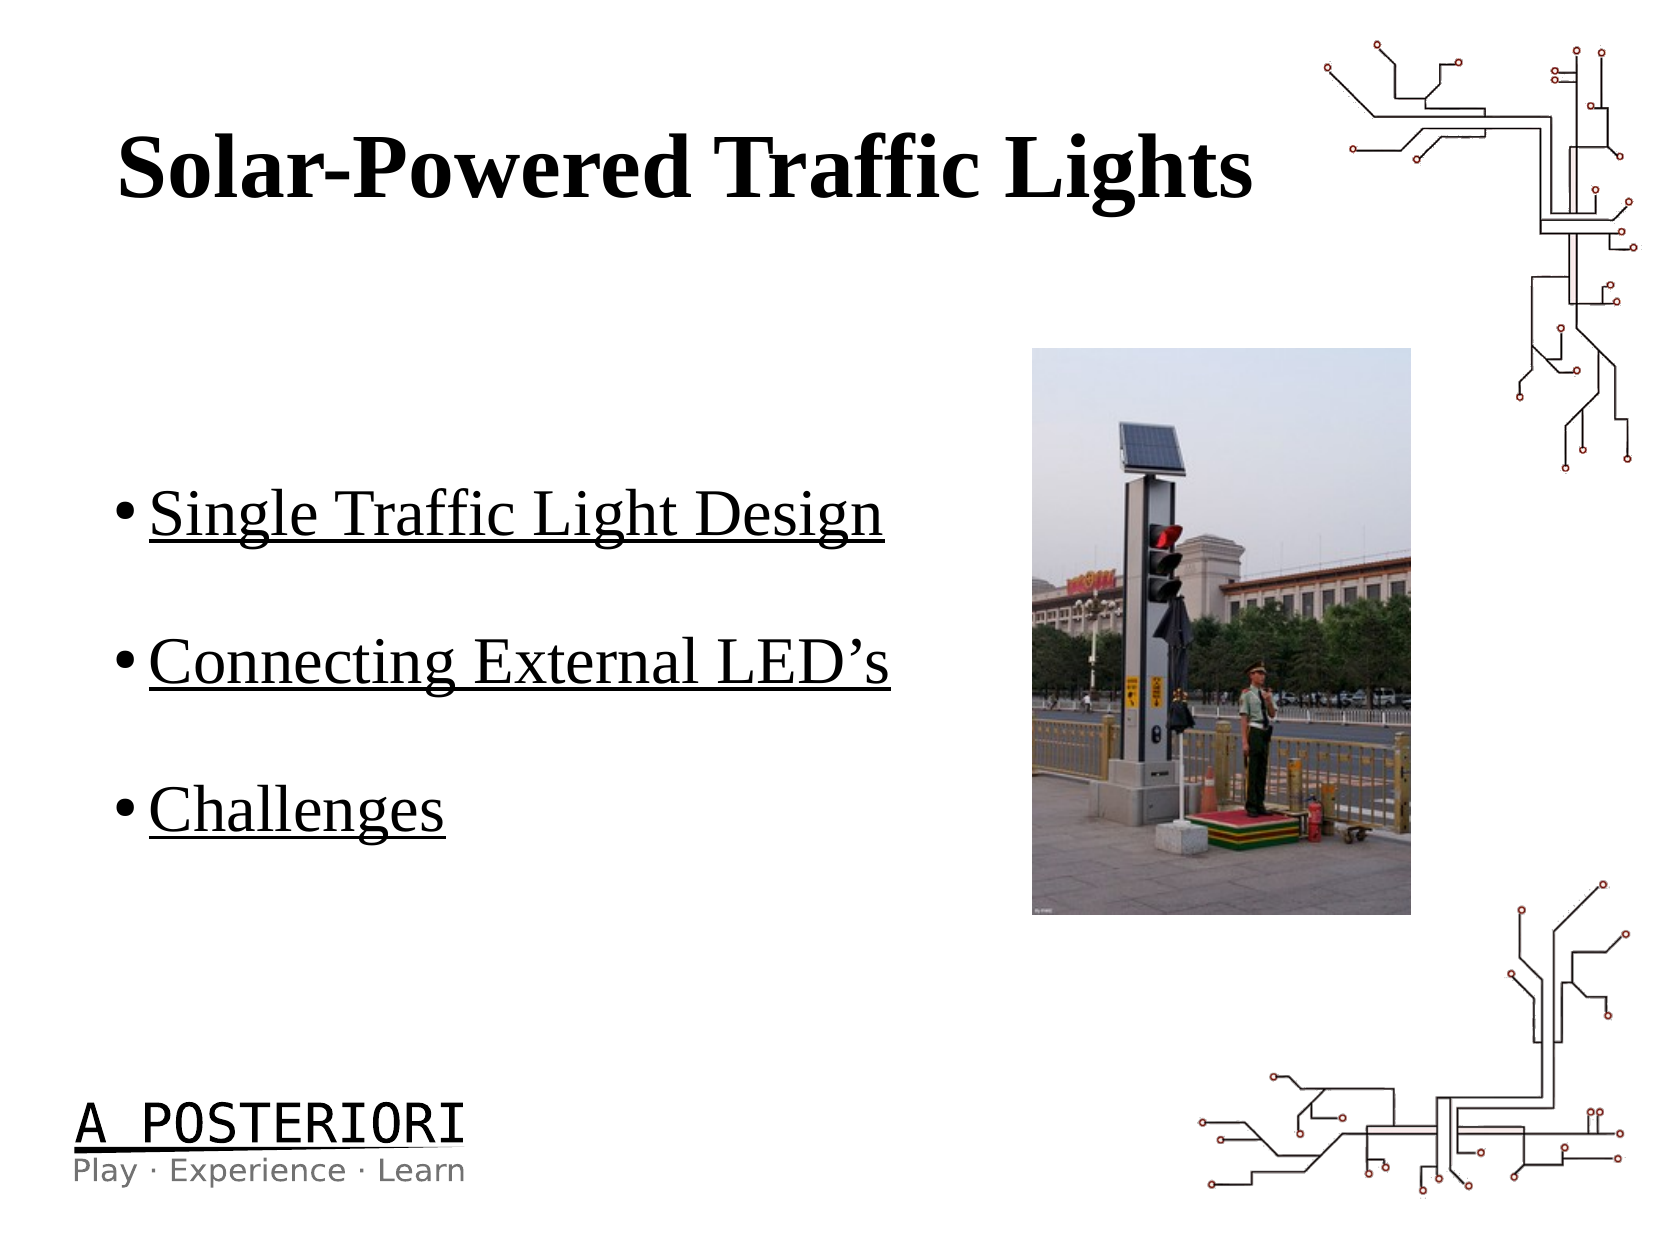

# Solar-Powered Traffic Lights
Single Traffic Light Design
Connecting External LED’s
Challenges